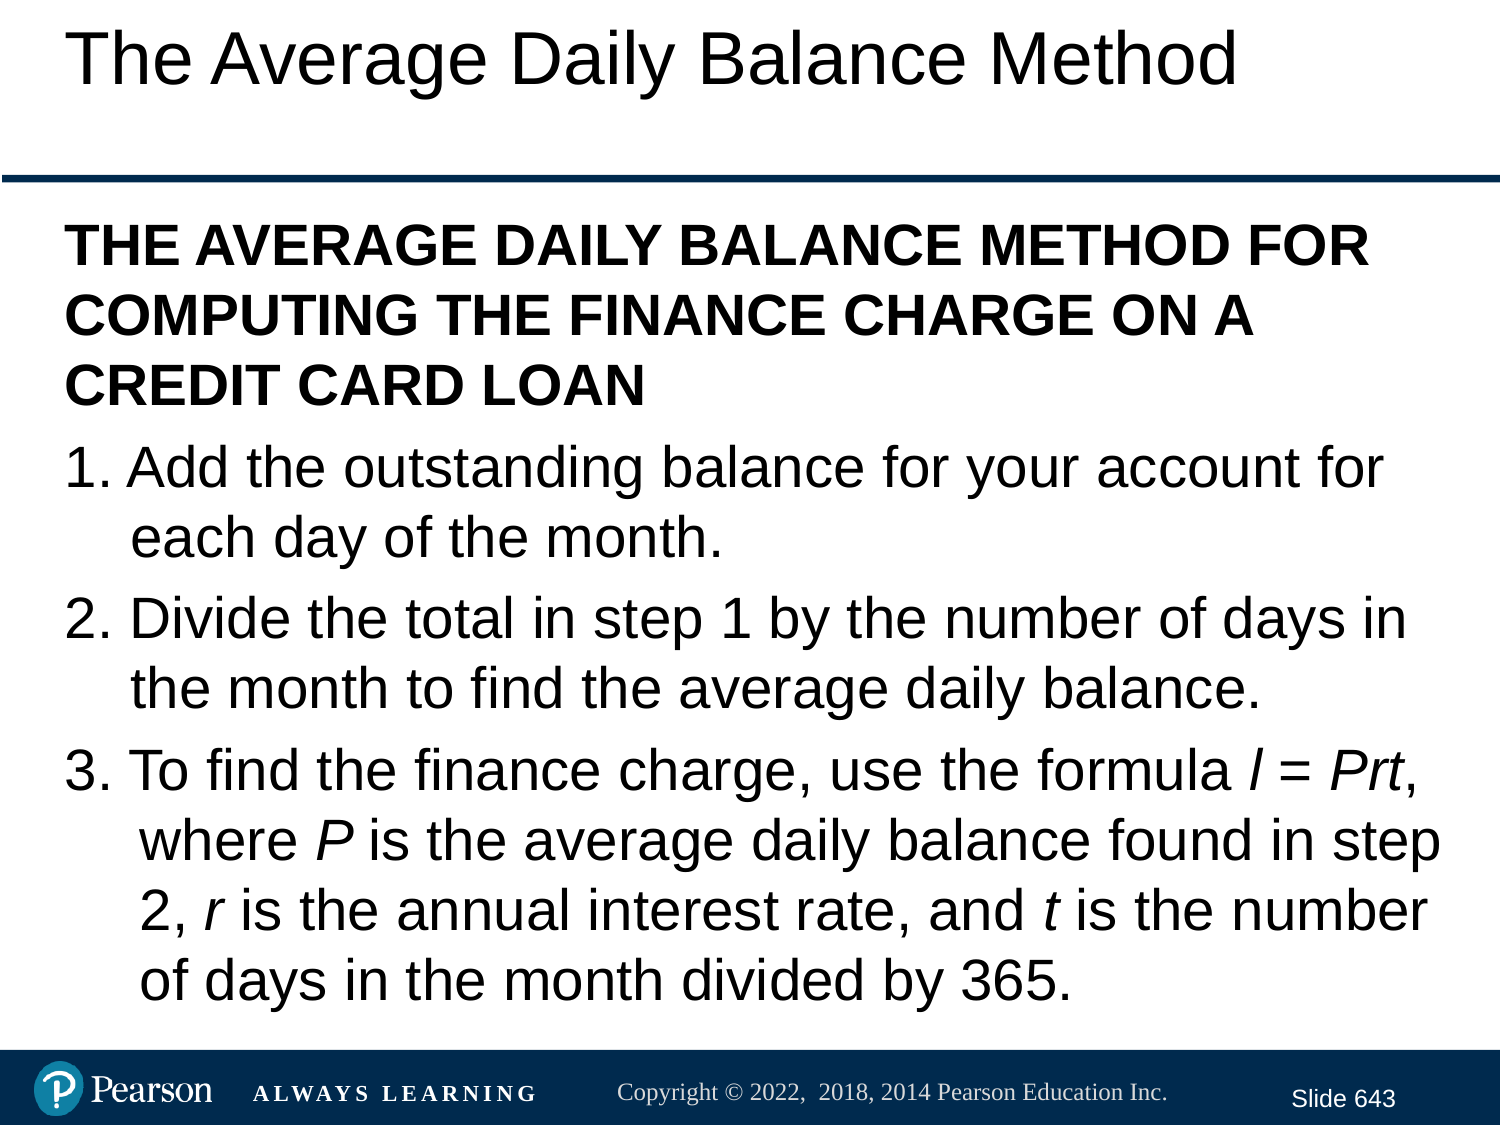

# The Average Daily Balance Method
THE AVERAGE DAILY BALANCE METHOD FOR COMPUTING THE FINANCE CHARGE ON A CREDIT CARD LOAN
1. Add the outstanding balance for your account for each day of the month.
2. Divide the total in step 1 by the number of days in the month to find the average daily balance.
3. To find the finance charge, use the formula l = Prt, where P is the average daily balance found in step 2, r is the annual interest rate, and t is the number of days in the month divided by 365.